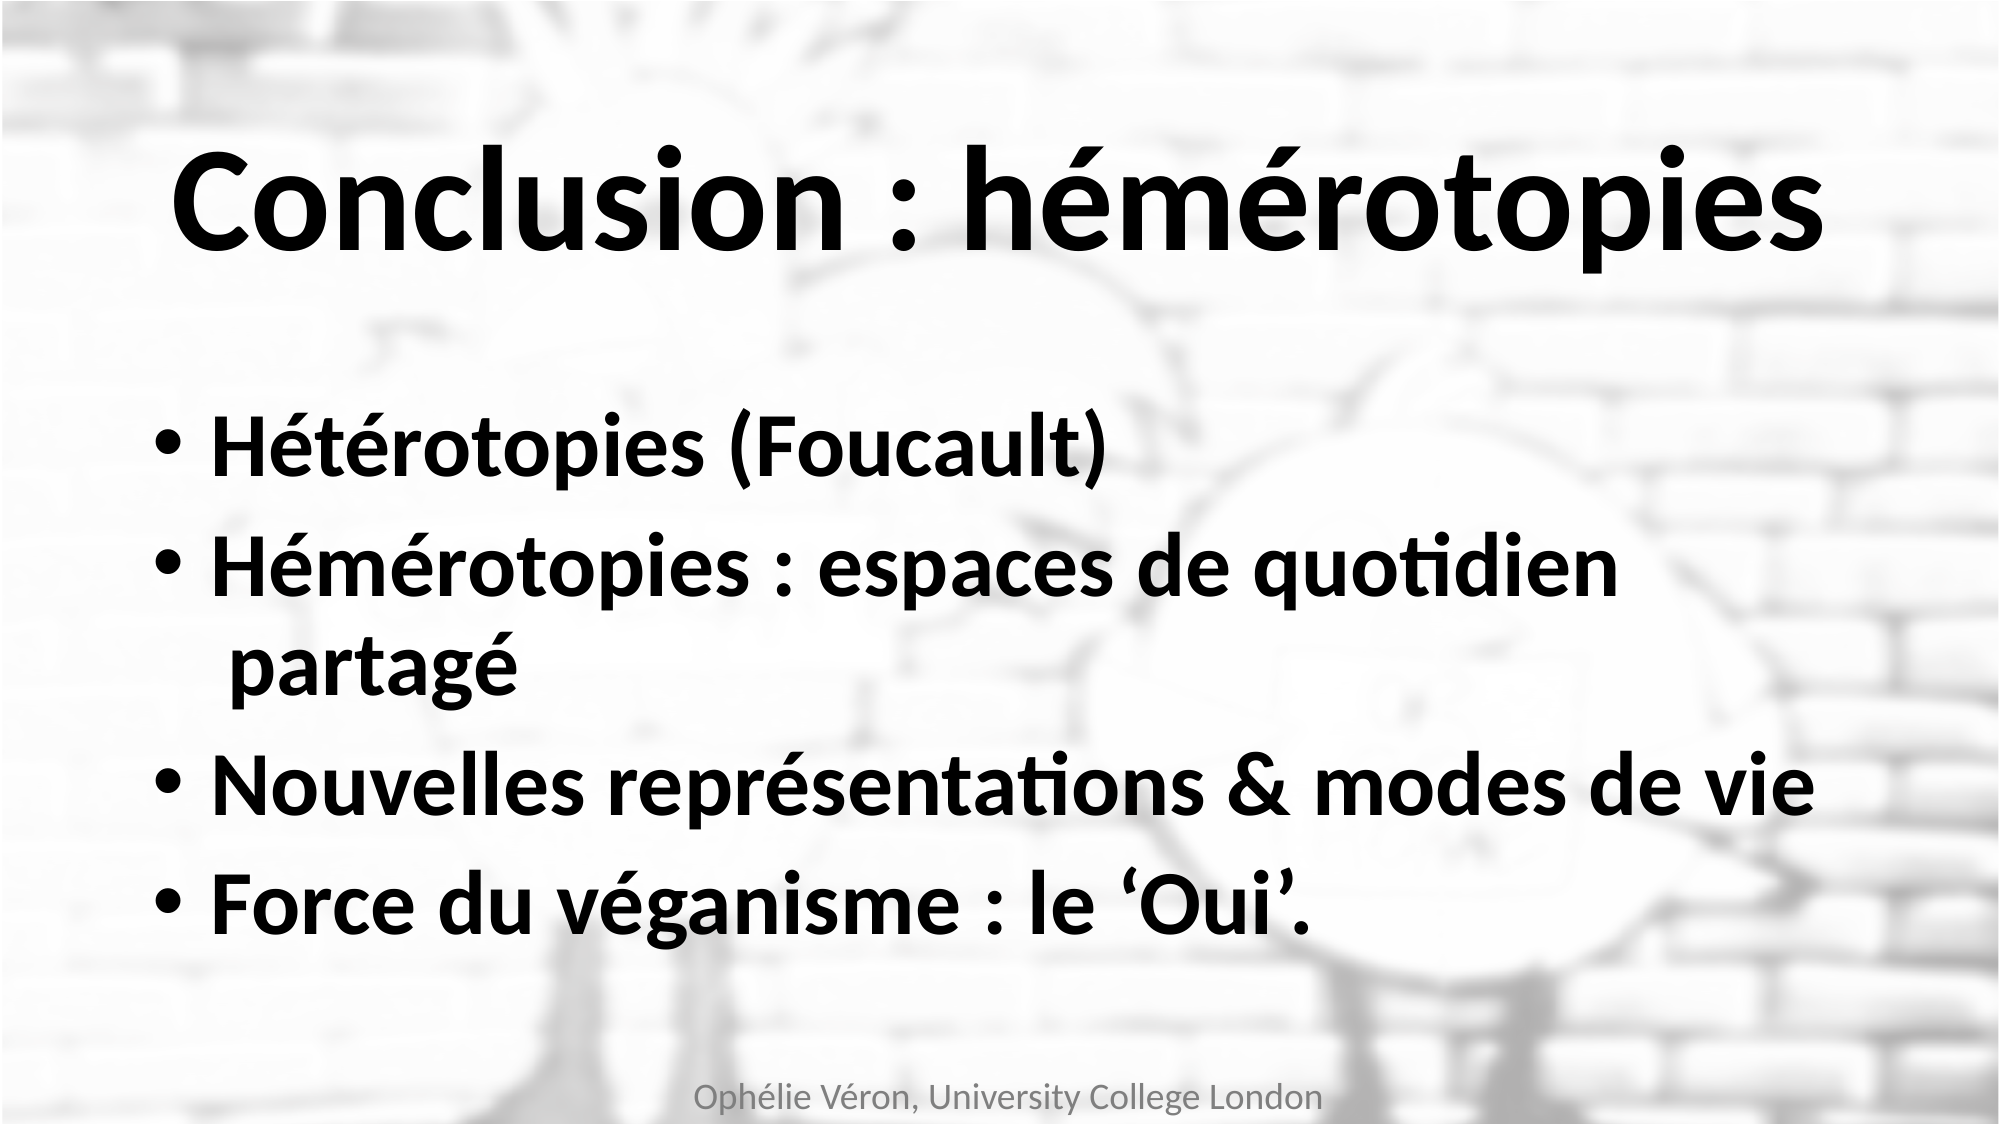

# Conclusion : hémérotopies
 Hétérotopies (Foucault)
 Hémérotopies : espaces de quotidien partagé
 Nouvelles représentations & modes de vie
 Force du véganisme : le ‘Oui’.
Ophélie Véron, University College London